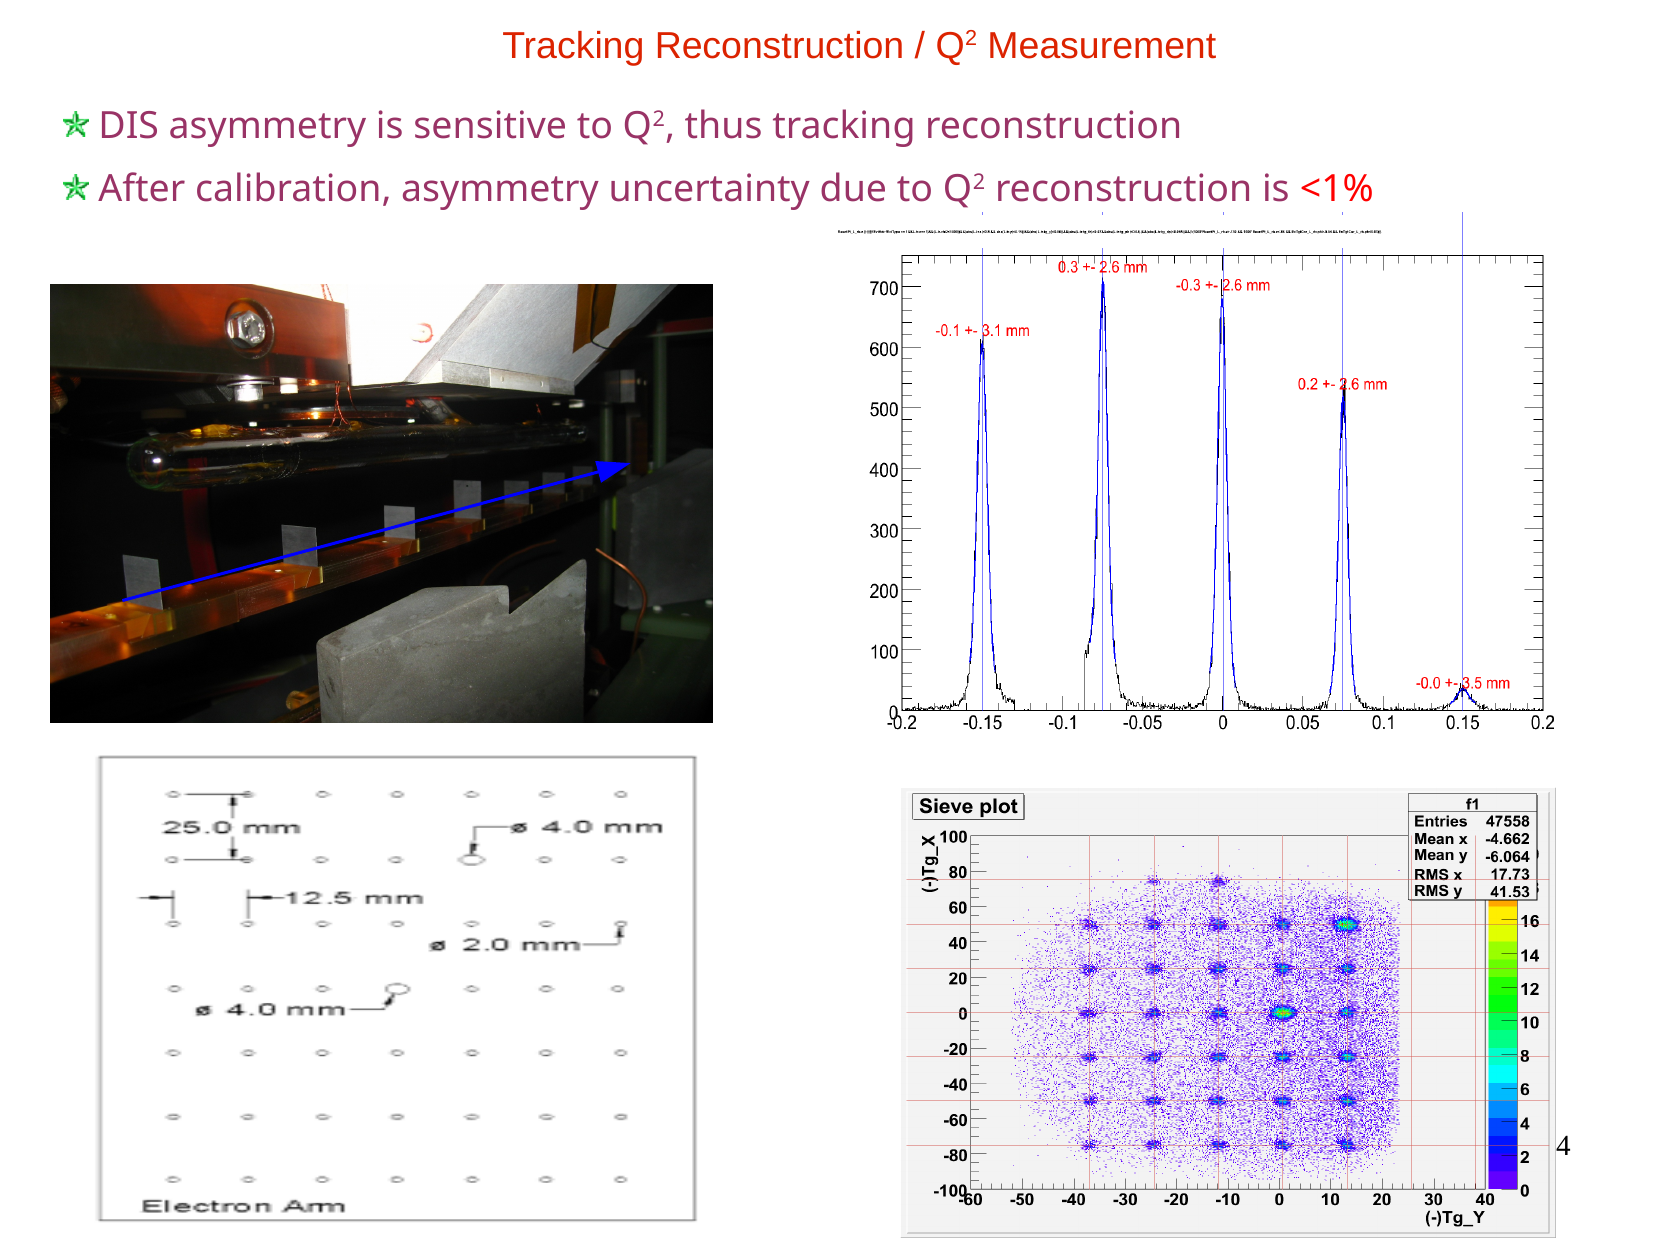

Tracking Reconstruction / Q2 Measurement
 DIS asymmetry is sensitive to Q2, thus tracking reconstruction
 After calibration, asymmetry uncertainty due to Q2 reconstruction is <1%
14